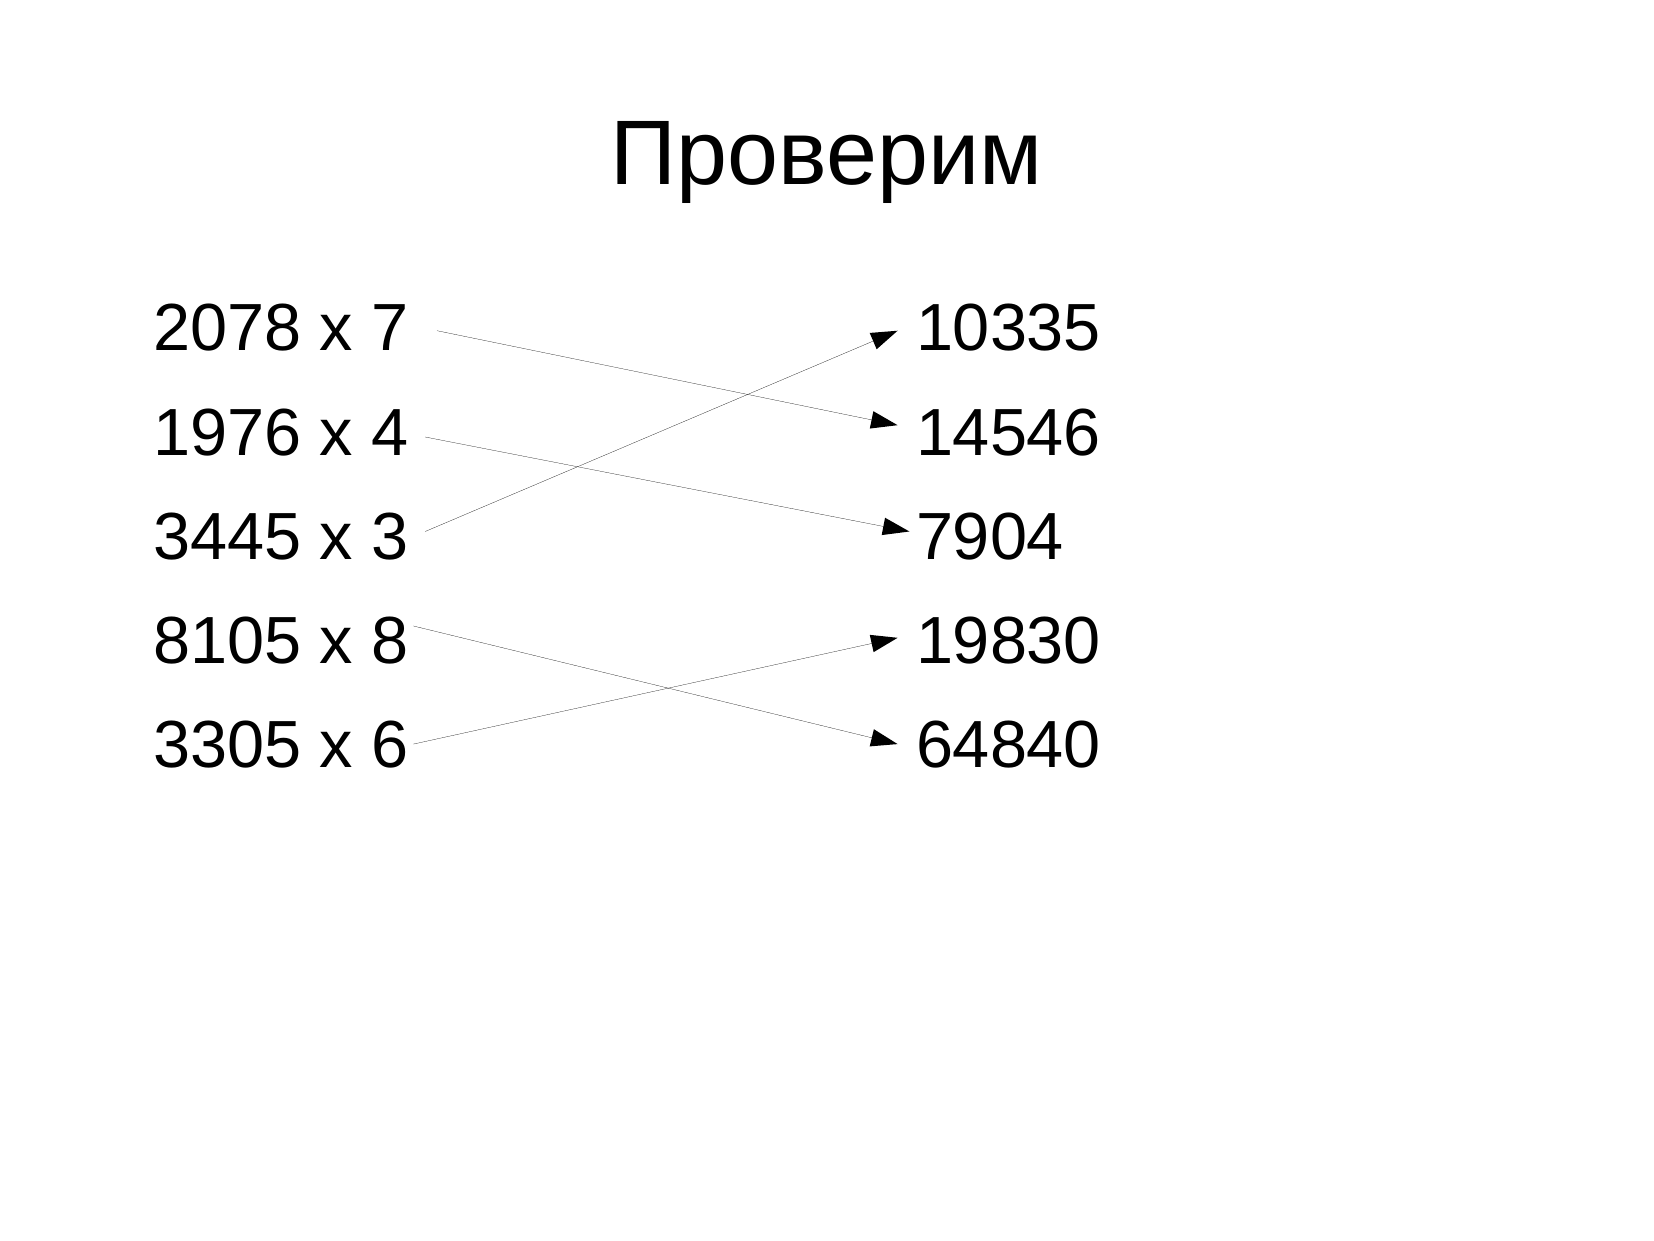

# Проверим
2078 х 7
1976 х 4
3445 х 3
8105 х 8
3305 х 6
10335
14546
7904
19830
64840